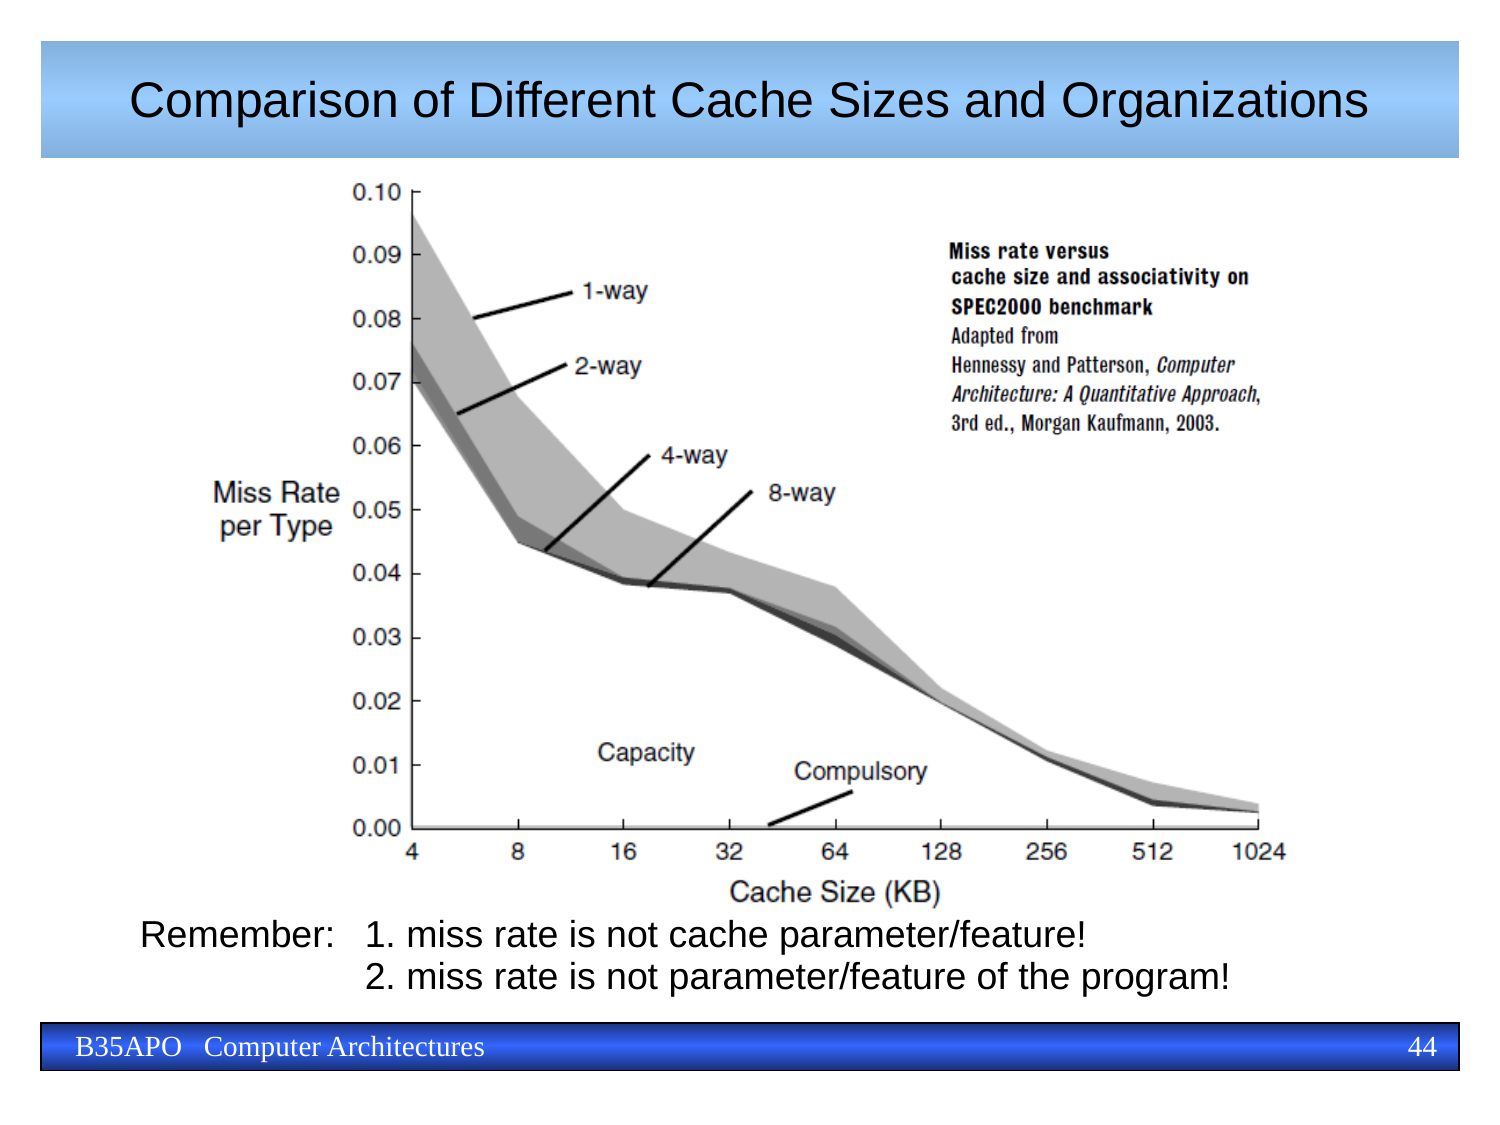

# Comparison of Different Cache Sizes and Organizations
Remember:	1. miss rate is not cache parameter/feature!
	2. miss rate is not parameter/feature of the program!
B35APO Computer Architectures
44